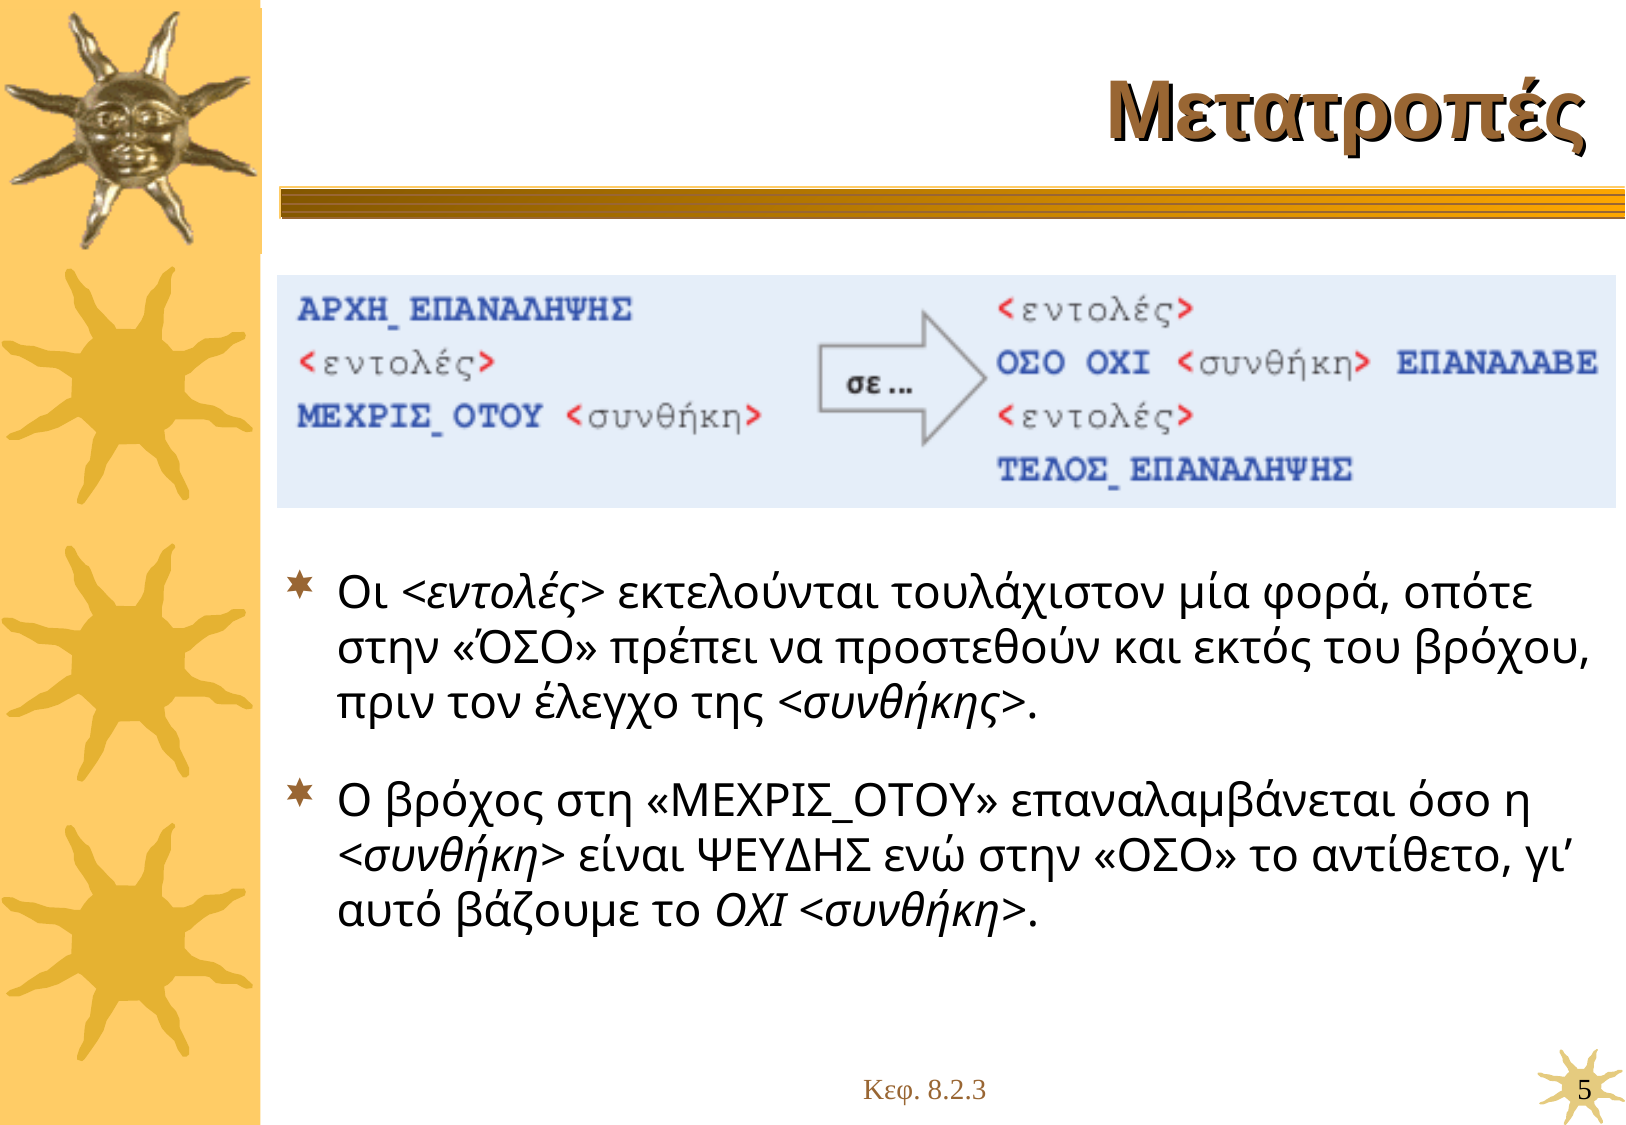

Μετατροπές
Οι <εντολές> εκτελούνται τουλάχιστον μία φορά, οπότε στην «ΌΣΟ» πρέπει να προστεθούν και εκτός του βρόχου, πριν τον έλεγχο της <συνθήκης>.
Ο βρόχος στη «ΜΕΧΡΙΣ_ΟΤΟΥ» επαναλαμβάνεται όσο η <συνθήκη> είναι ΨΕΥΔΗΣ ενώ στην «ΟΣΟ» το αντίθετο, γι’ αυτό βάζουμε το ΟΧΙ <συνθήκη>.
Κεφ. 8.2.3
5